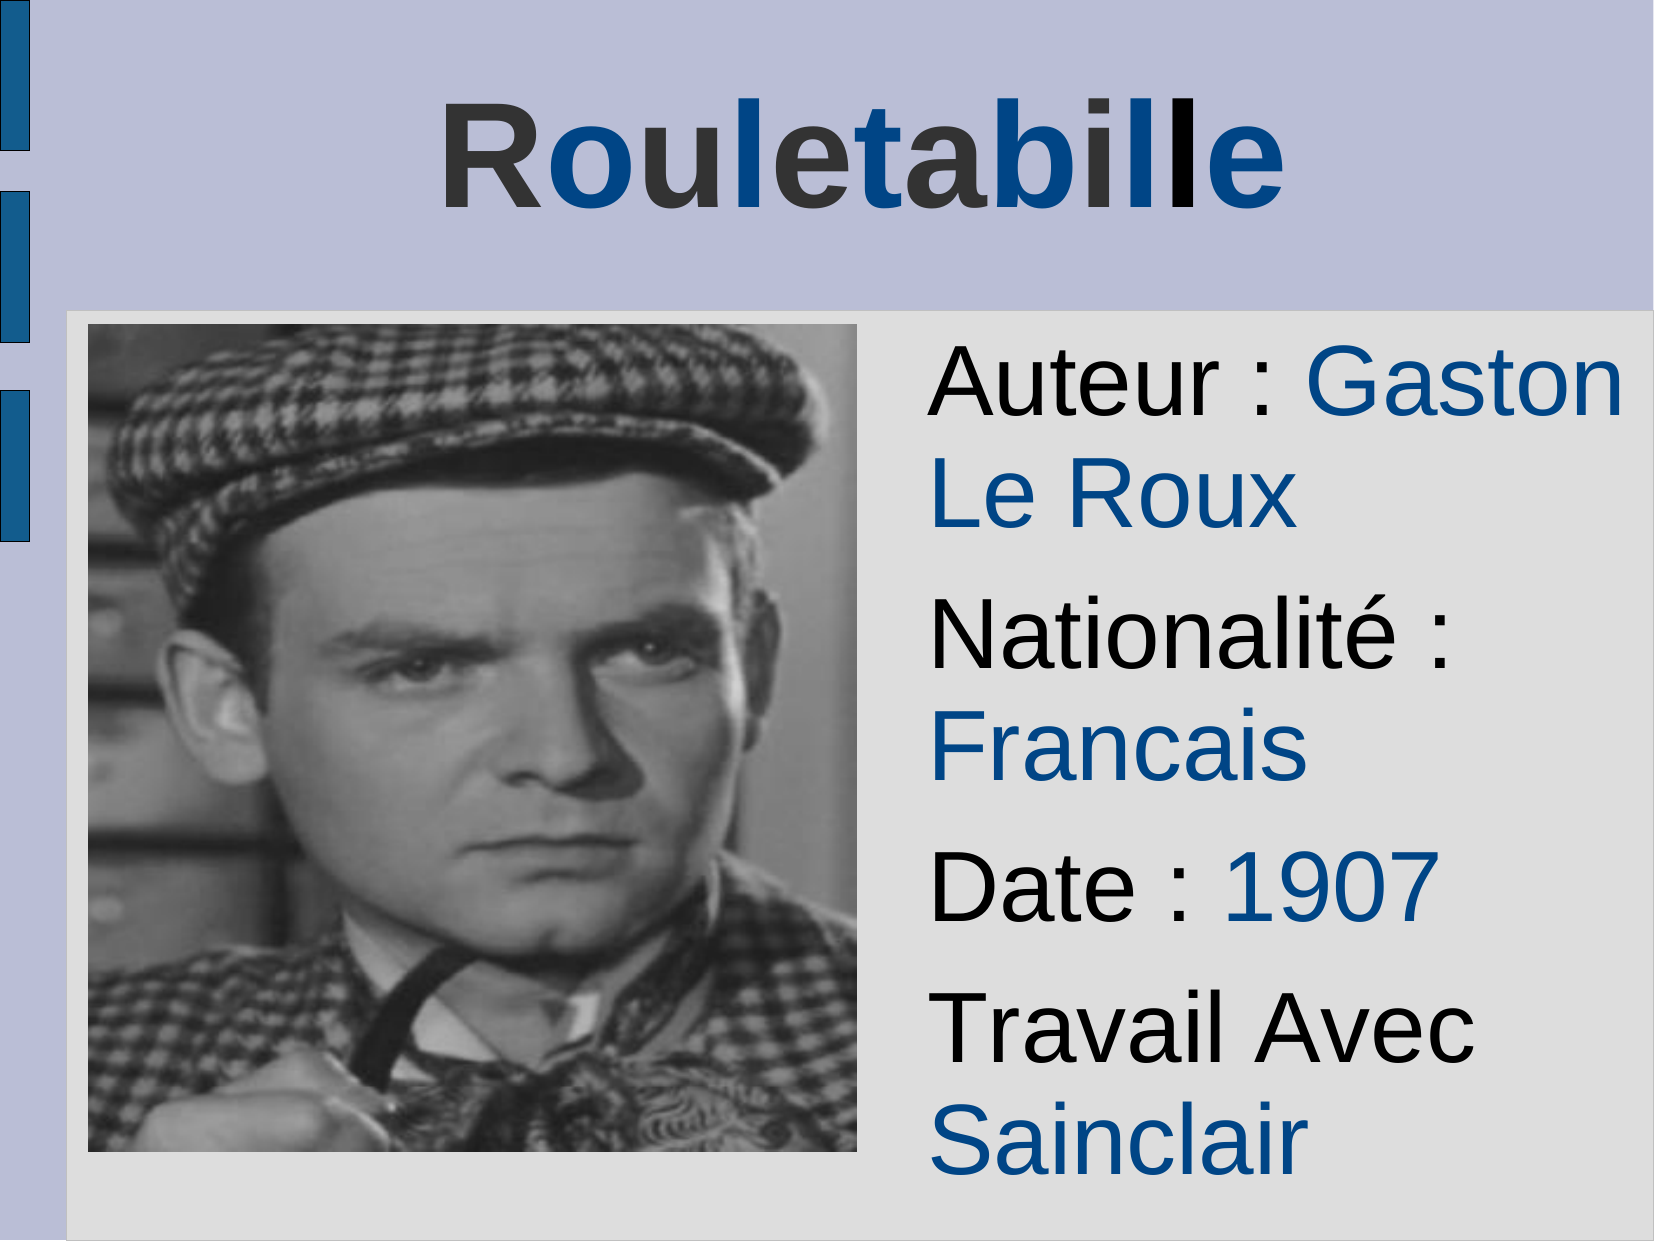

# Rouletabille
Auteur : Gaston Le Roux
Nationalité : Francais
Date : 1907
Travail Avec Sainclair